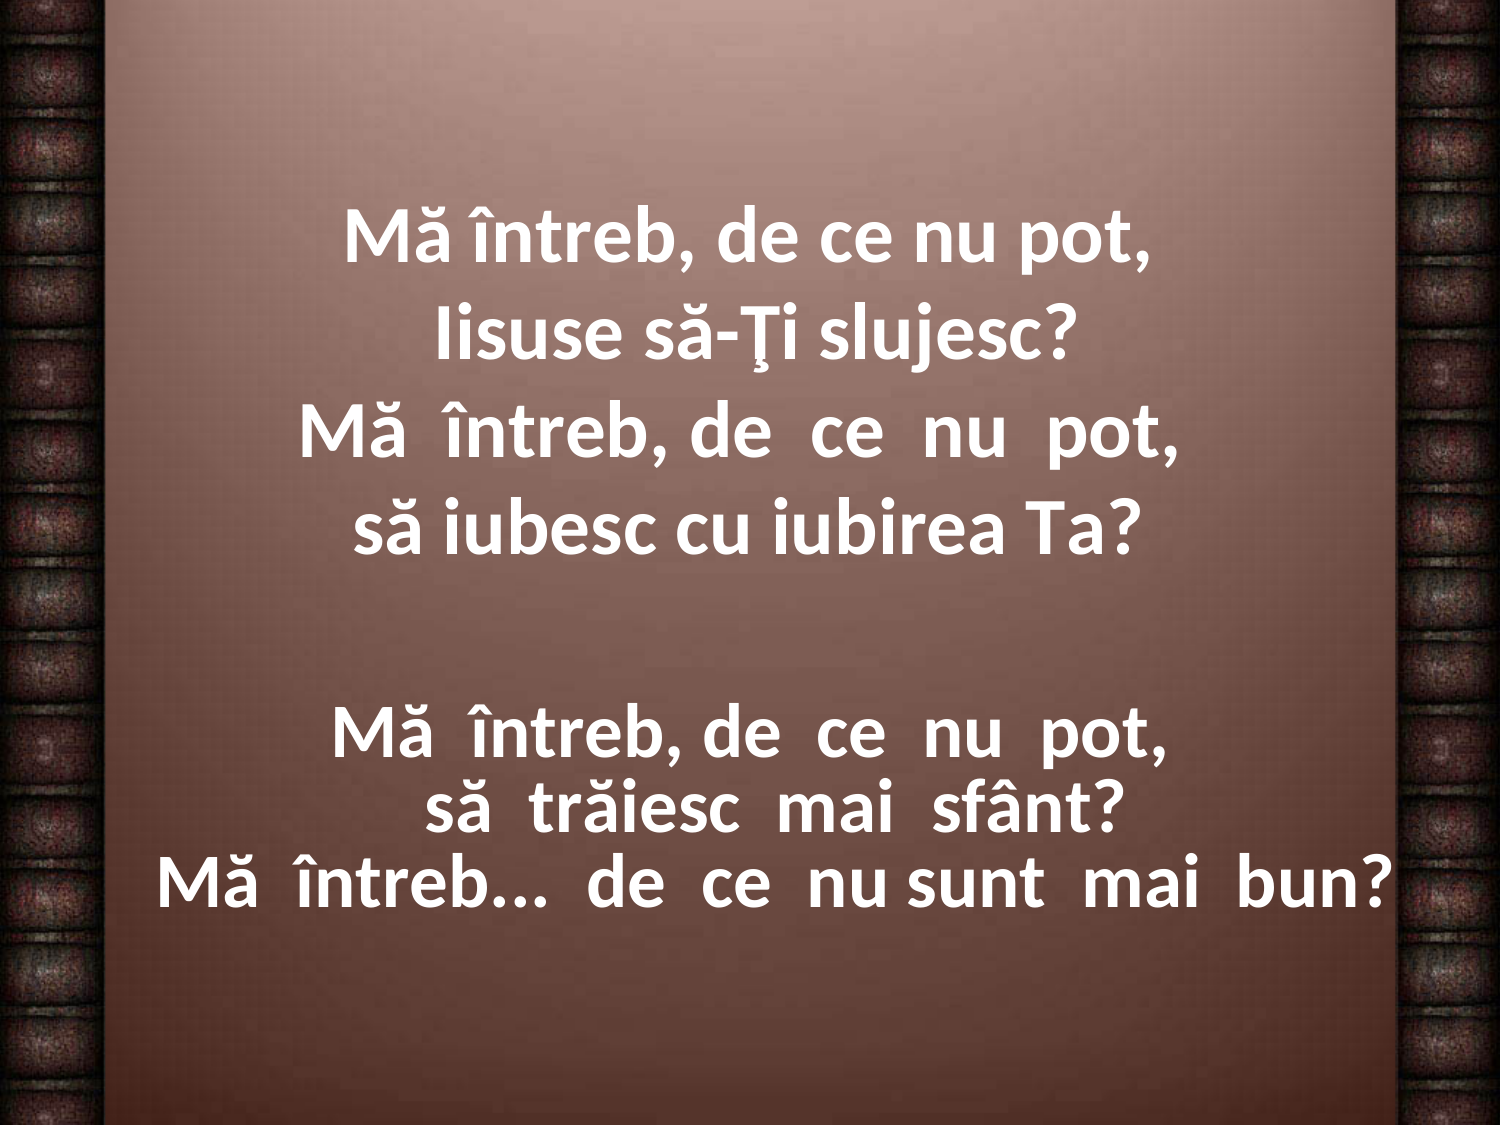

Mă întreb, de ce nu pot,
 Iisuse să-Ţi slujesc?
Mă întreb, de ce nu pot,
să iubesc cu iubirea Ta?
# Mă întreb, de ce nu pot,
 să trăiesc mai sfânt?
 Mă întreb... de ce nu sunt mai bun?